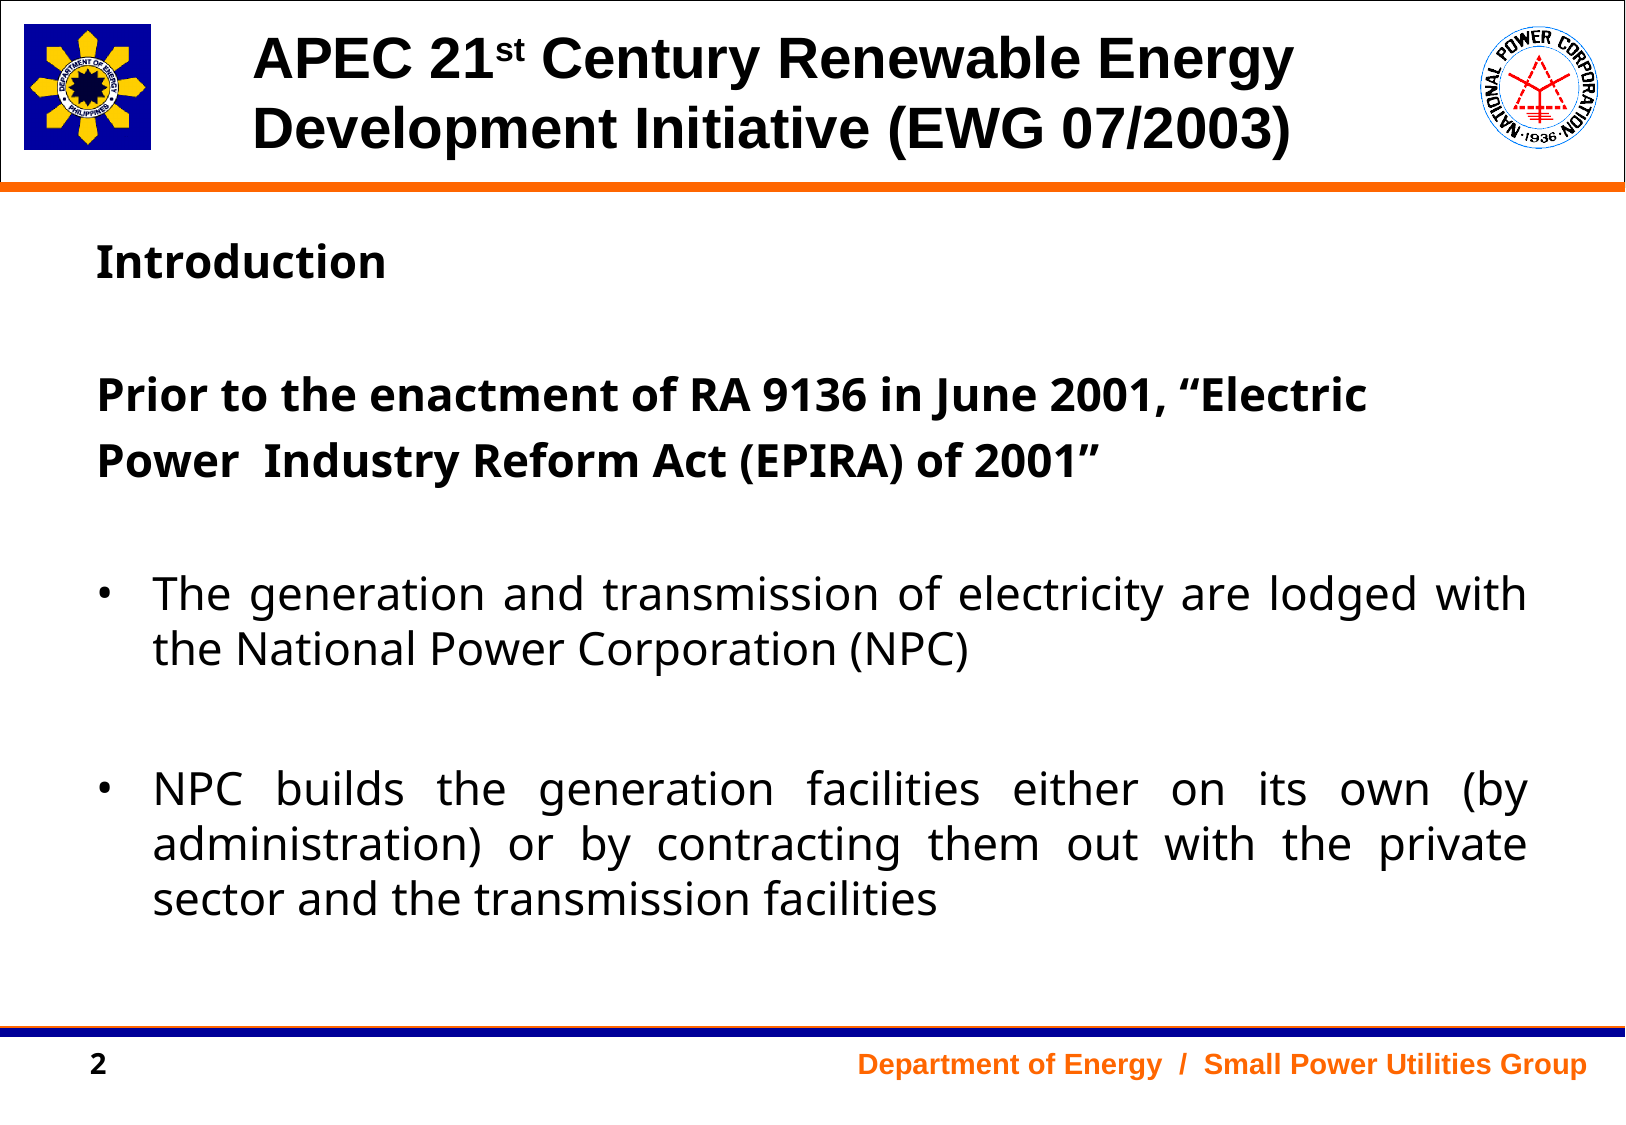

#
Introduction
Prior to the enactment of RA 9136 in June 2001, “Electric
Power Industry Reform Act (EPIRA) of 2001”
The generation and transmission of electricity are lodged with the National Power Corporation (NPC)
NPC builds the generation facilities either on its own (by administration) or by contracting them out with the private sector and the transmission facilities
2